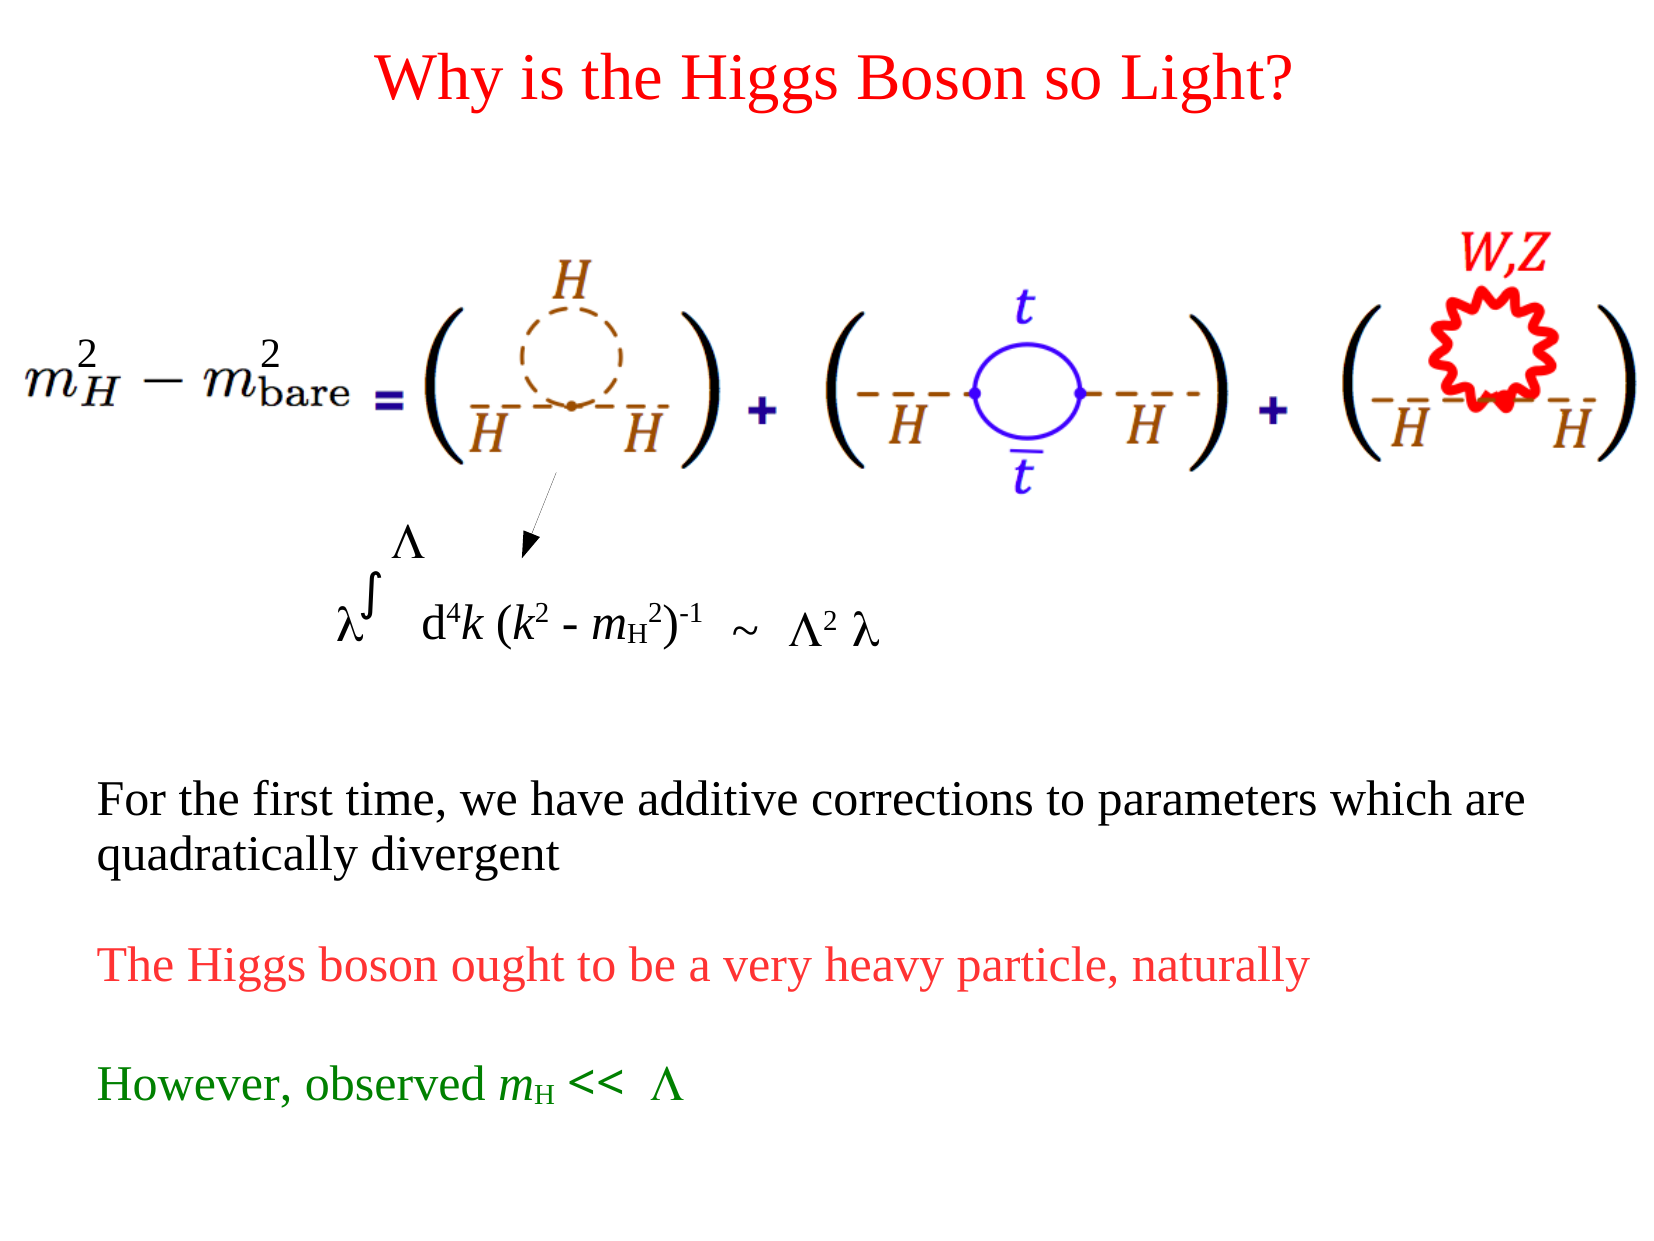

# Why is the Higgs Boson so Light?
2
2
Λ
∫
d4k (k2 - mH2)-1
~
λ
Λ2 λ
For the first time, we have additive corrections to parameters which are
quadratically divergent
The Higgs boson ought to be a very heavy particle, naturally
However, observed mH << Λ